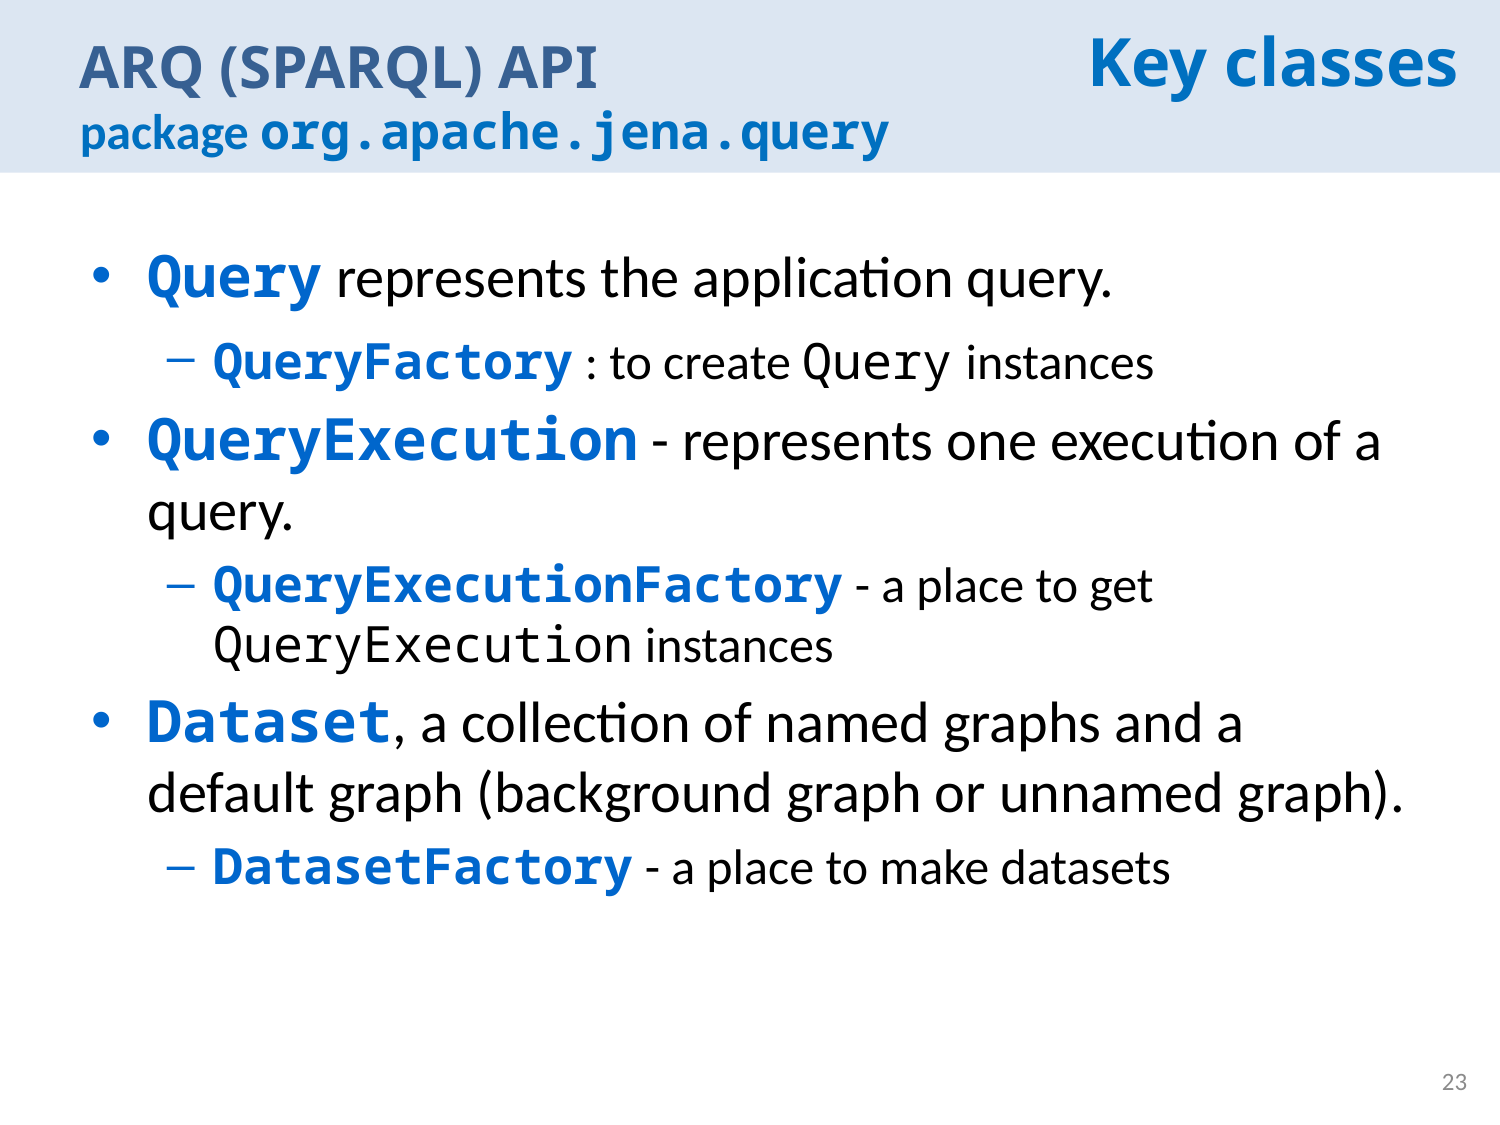

# Key classes
ARQ (SPARQL) API
package org.apache.jena.query
Query represents the application query.
QueryFactory : to create Query instances
QueryExecution - represents one execution of a query.
QueryExecutionFactory - a place to get QueryExecution instances
Dataset, a collection of named graphs and a default graph (background graph or unnamed graph).
DatasetFactory - a place to make datasets